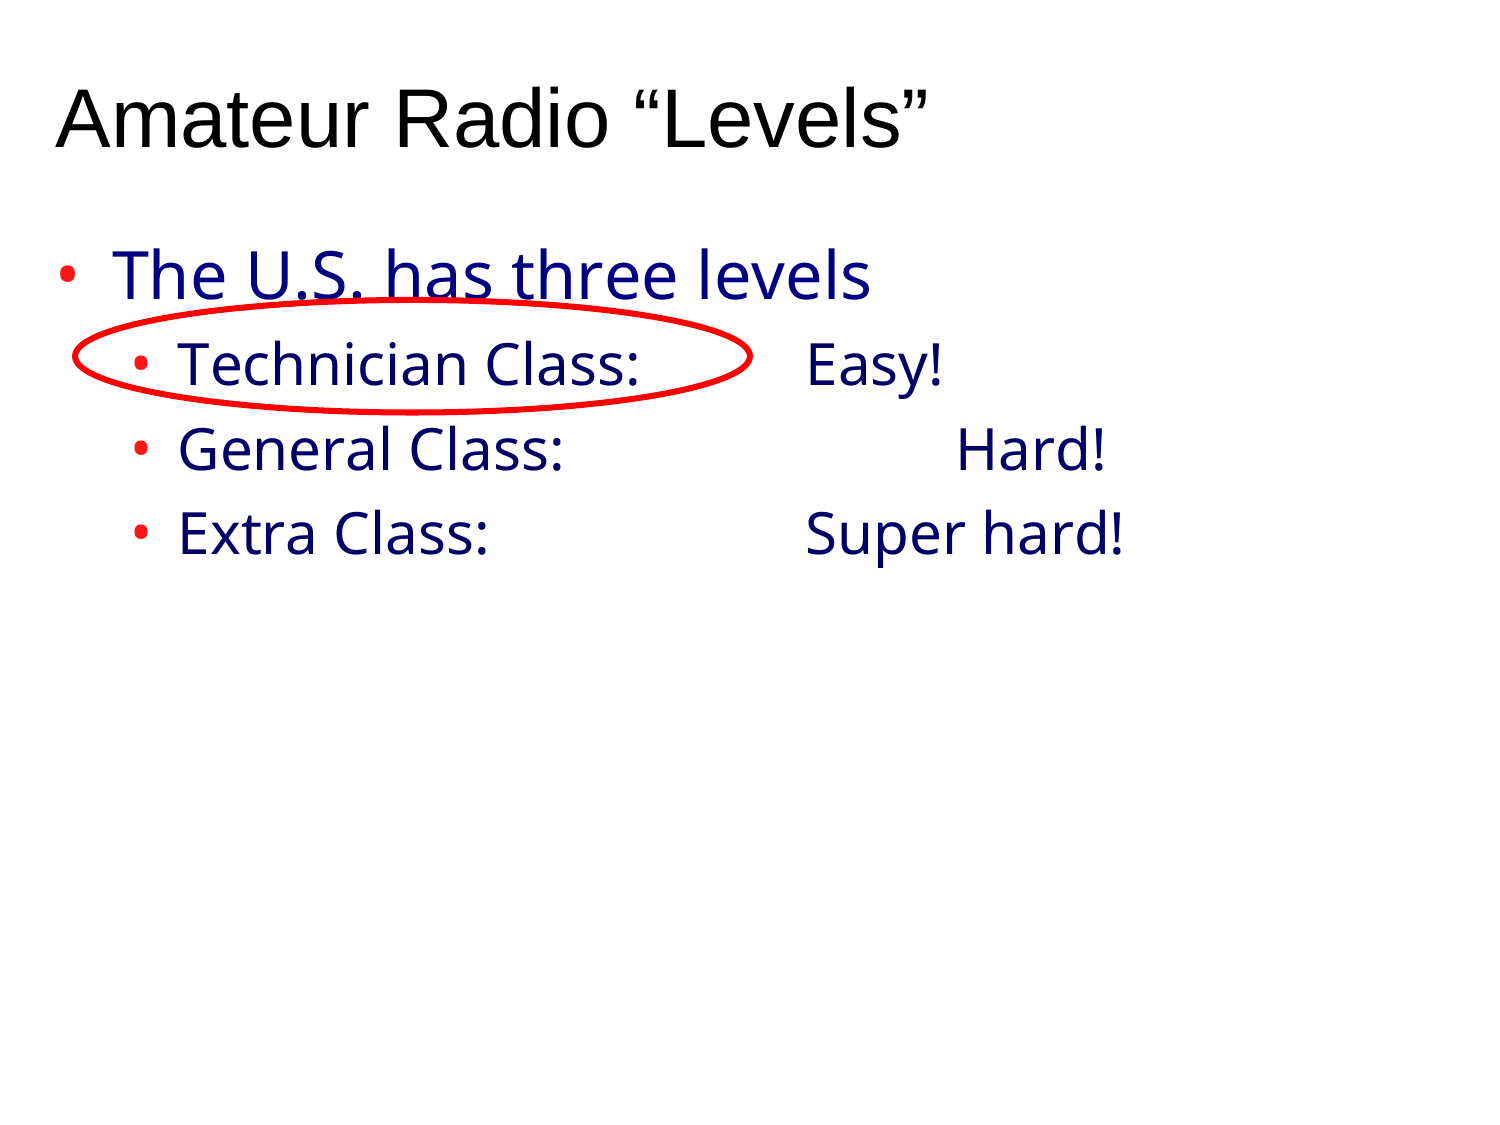

# Amateur Radio “Levels”
The U.S. has three levels
Technician Class:		Easy!
General Class:			Hard!
Extra Class:			Super hard!